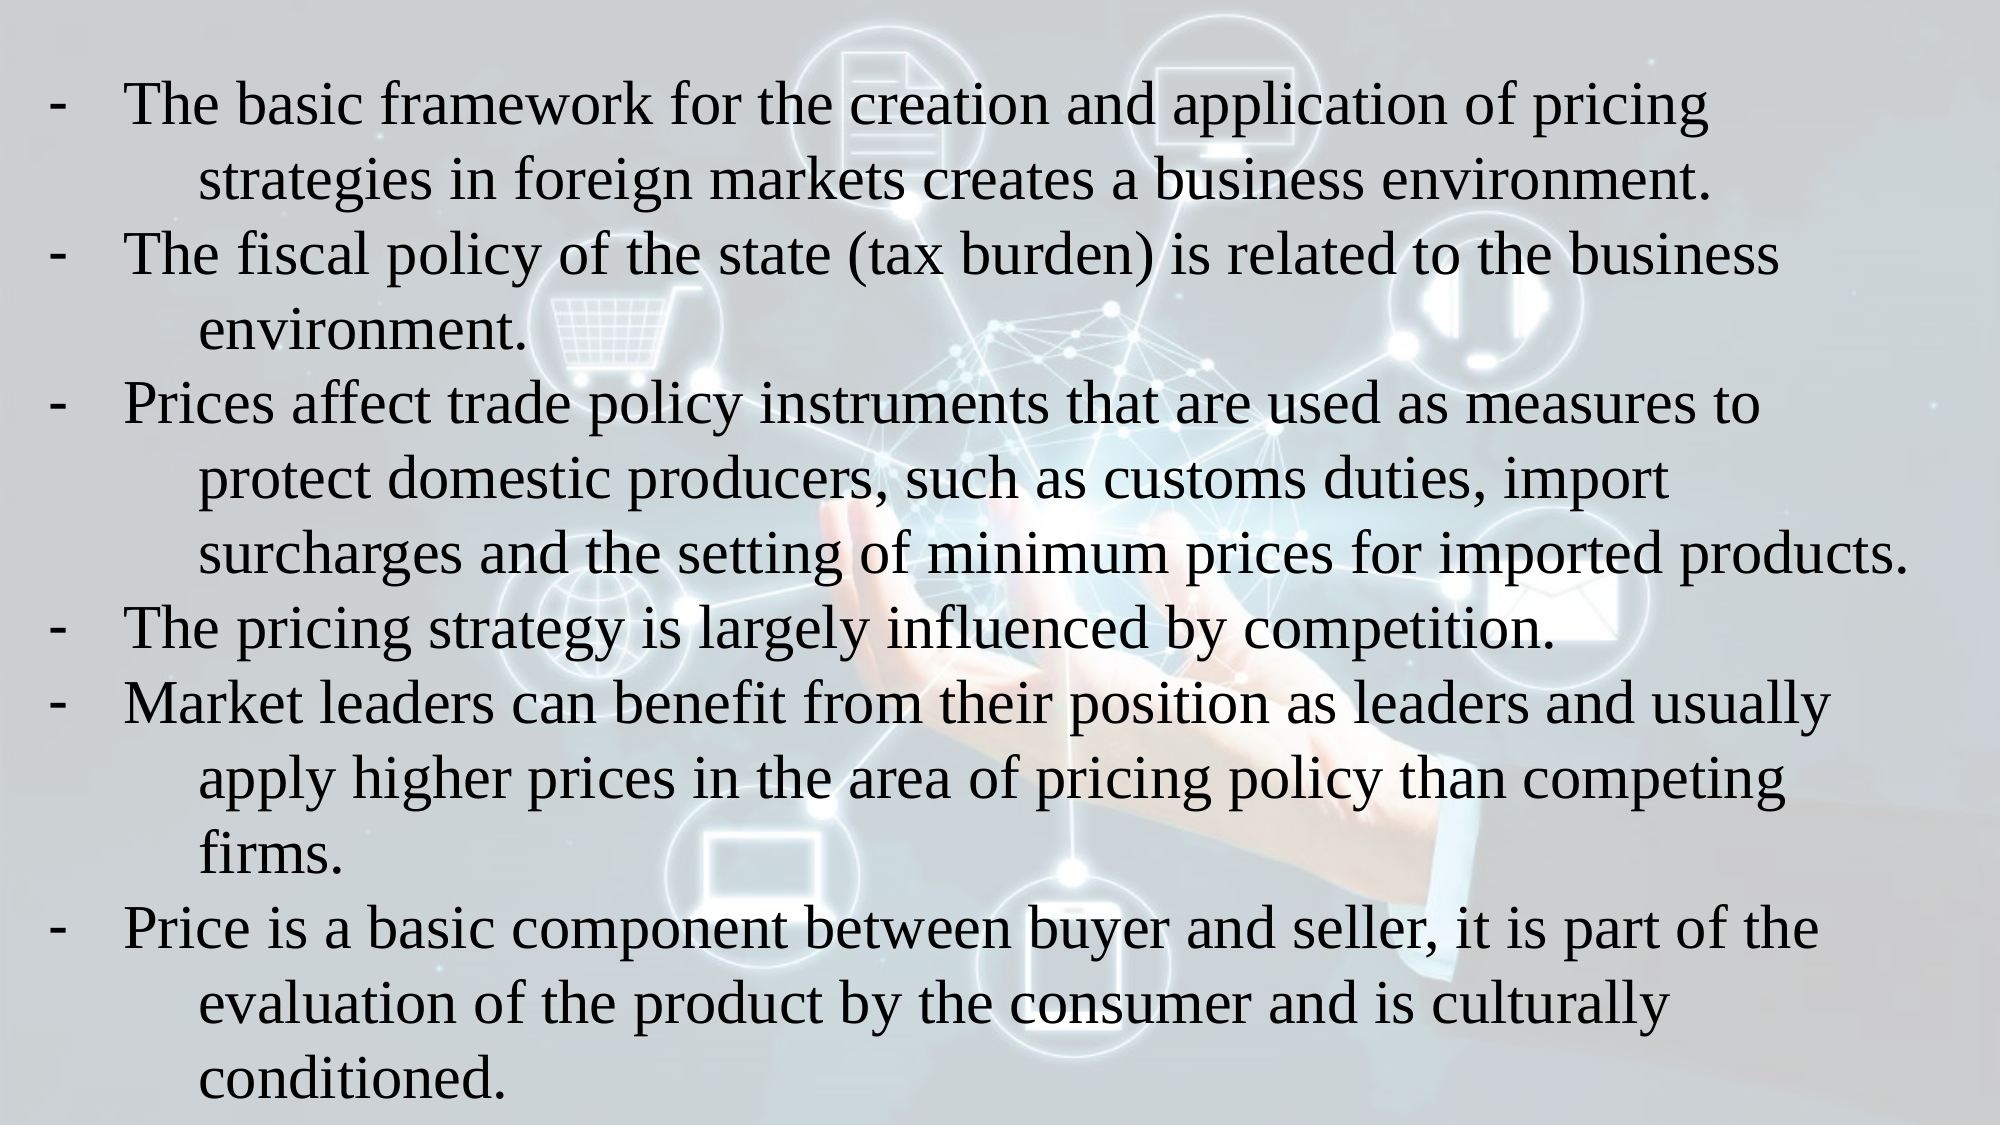

The basic framework for the creation and application of pricing strategies in foreign markets creates a business environment.
The fiscal policy of the state (tax burden) is related to the business environment.
Prices affect trade policy instruments that are used as measures to protect domestic producers, such as customs duties, import surcharges and the setting of minimum prices for imported products.
The pricing strategy is largely influenced by competition.
Market leaders can benefit from their position as leaders and usually apply higher prices in the area of pricing policy than competing firms.
Price is a basic component between buyer and seller, it is part of the evaluation of the product by the consumer and is culturally conditioned.